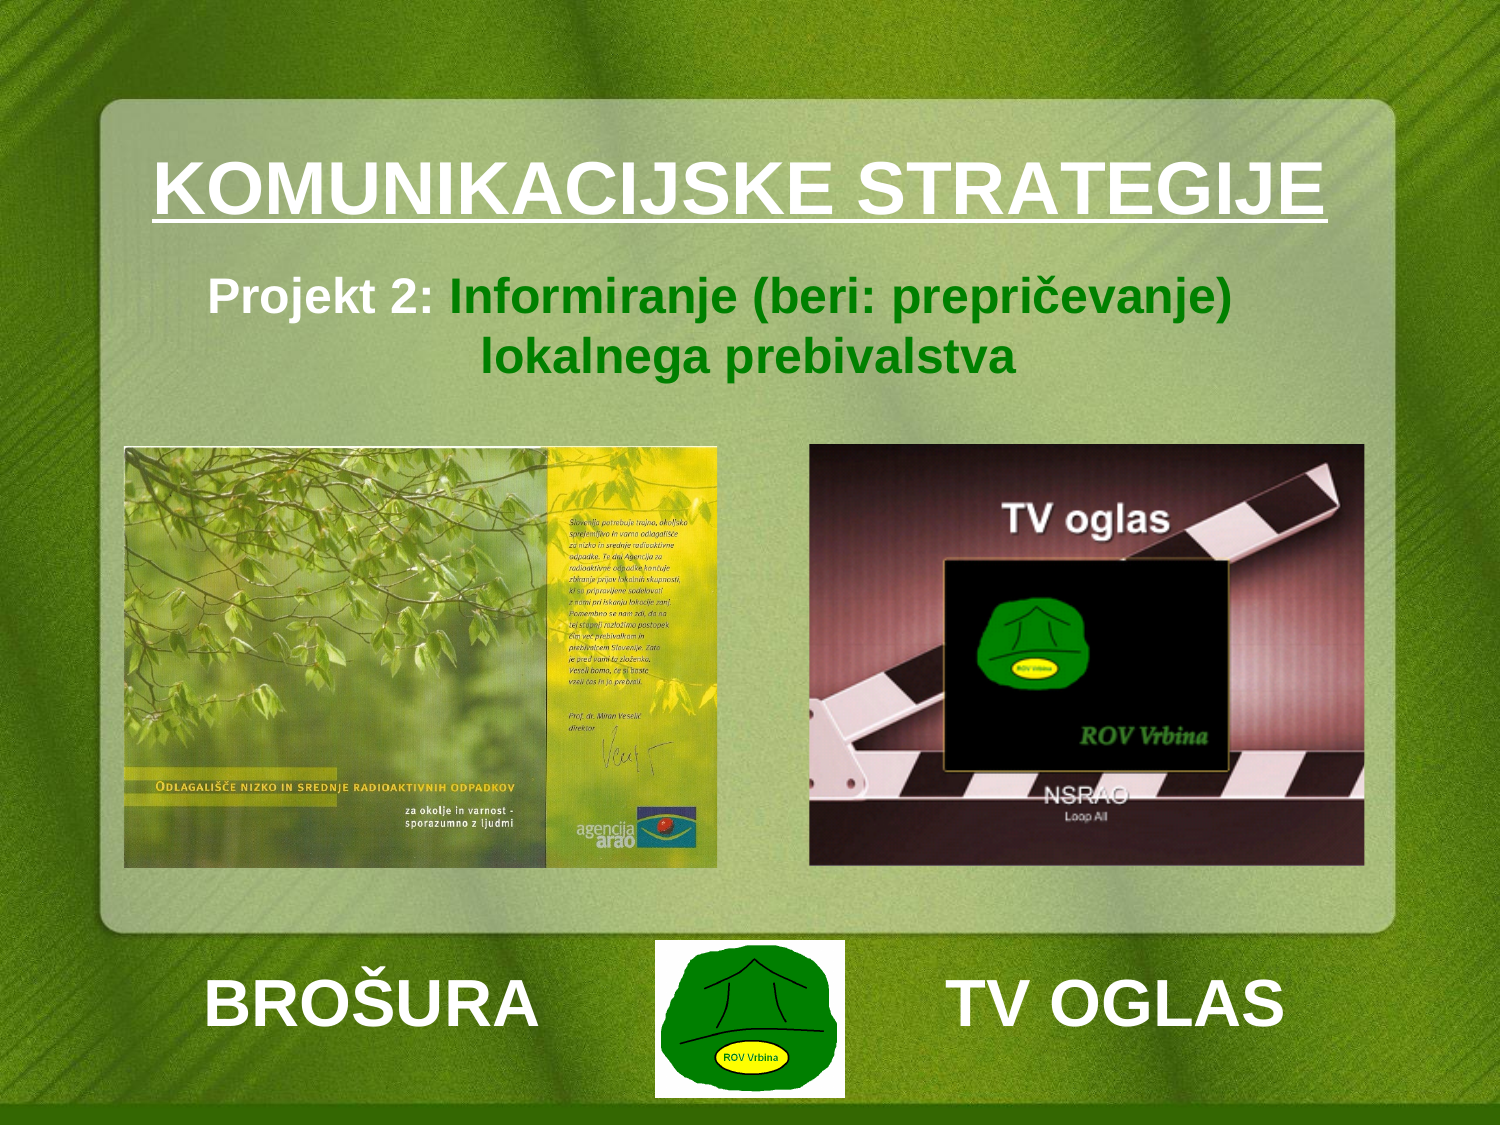

KOMUNIKACIJSKE STRATEGIJE
Projekt 2: Informiranje (beri: prepričevanje) lokalnega prebivalstva
BROŠURA
TV OGLAS